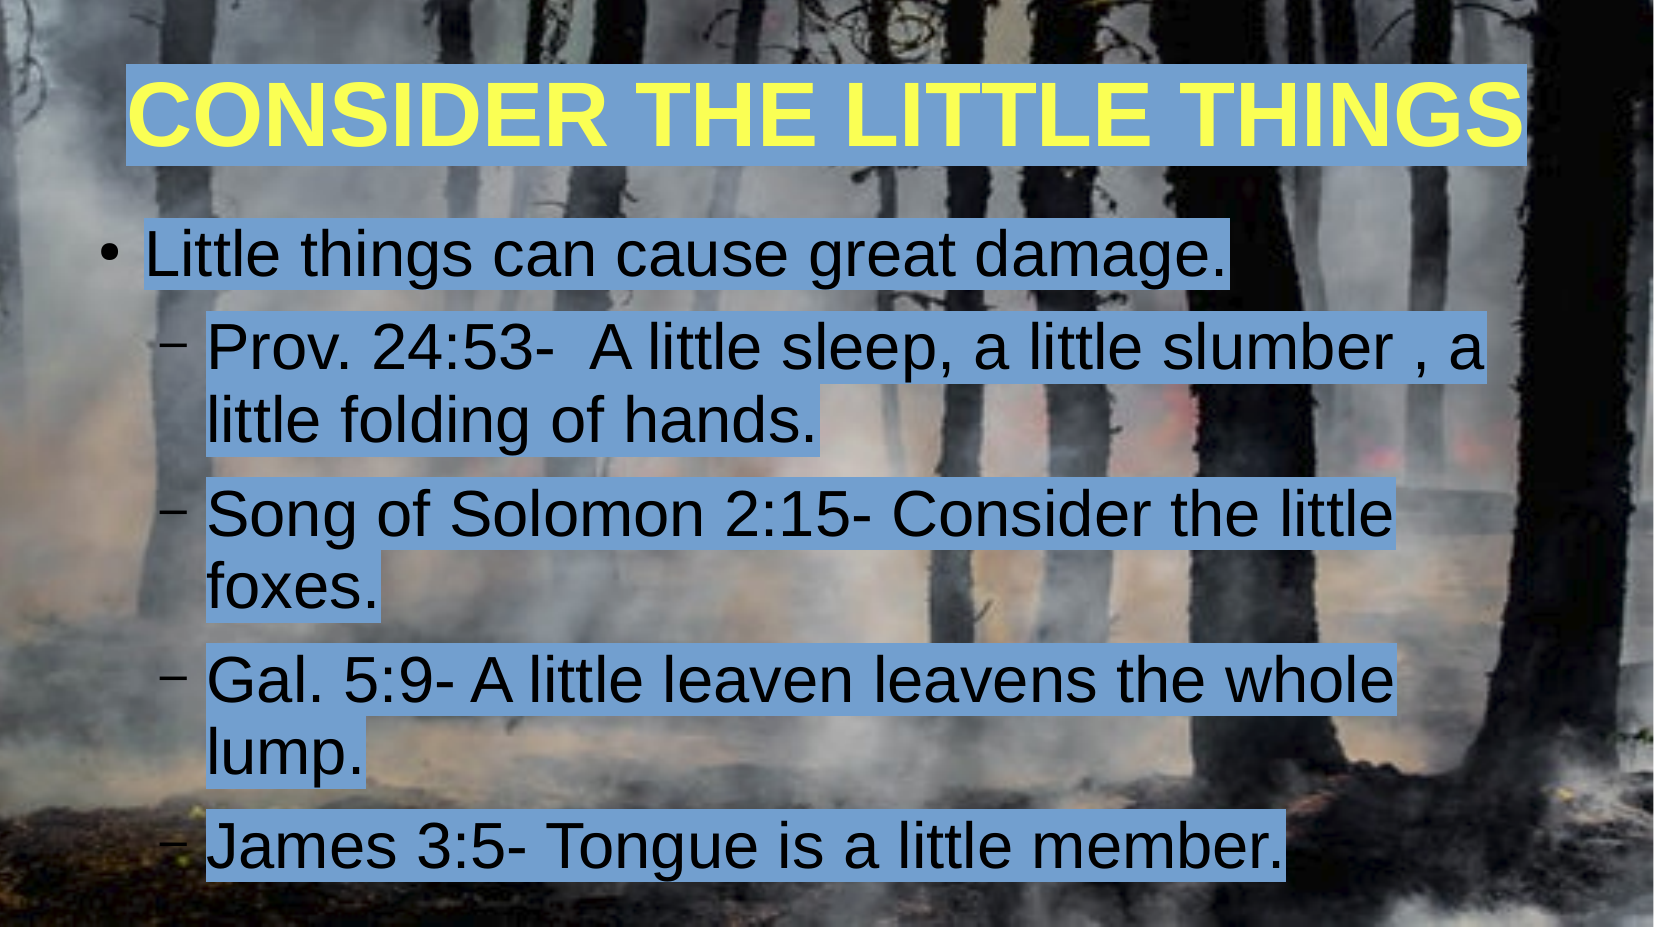

# CONSIDER THE LITTLE THINGS
Little things can cause great damage.
Prov. 24:53- A little sleep, a little slumber , a little folding of hands.
Song of Solomon 2:15- Consider the little foxes.
Gal. 5:9- A little leaven leavens the whole lump.
James 3:5- Tongue is a little member.